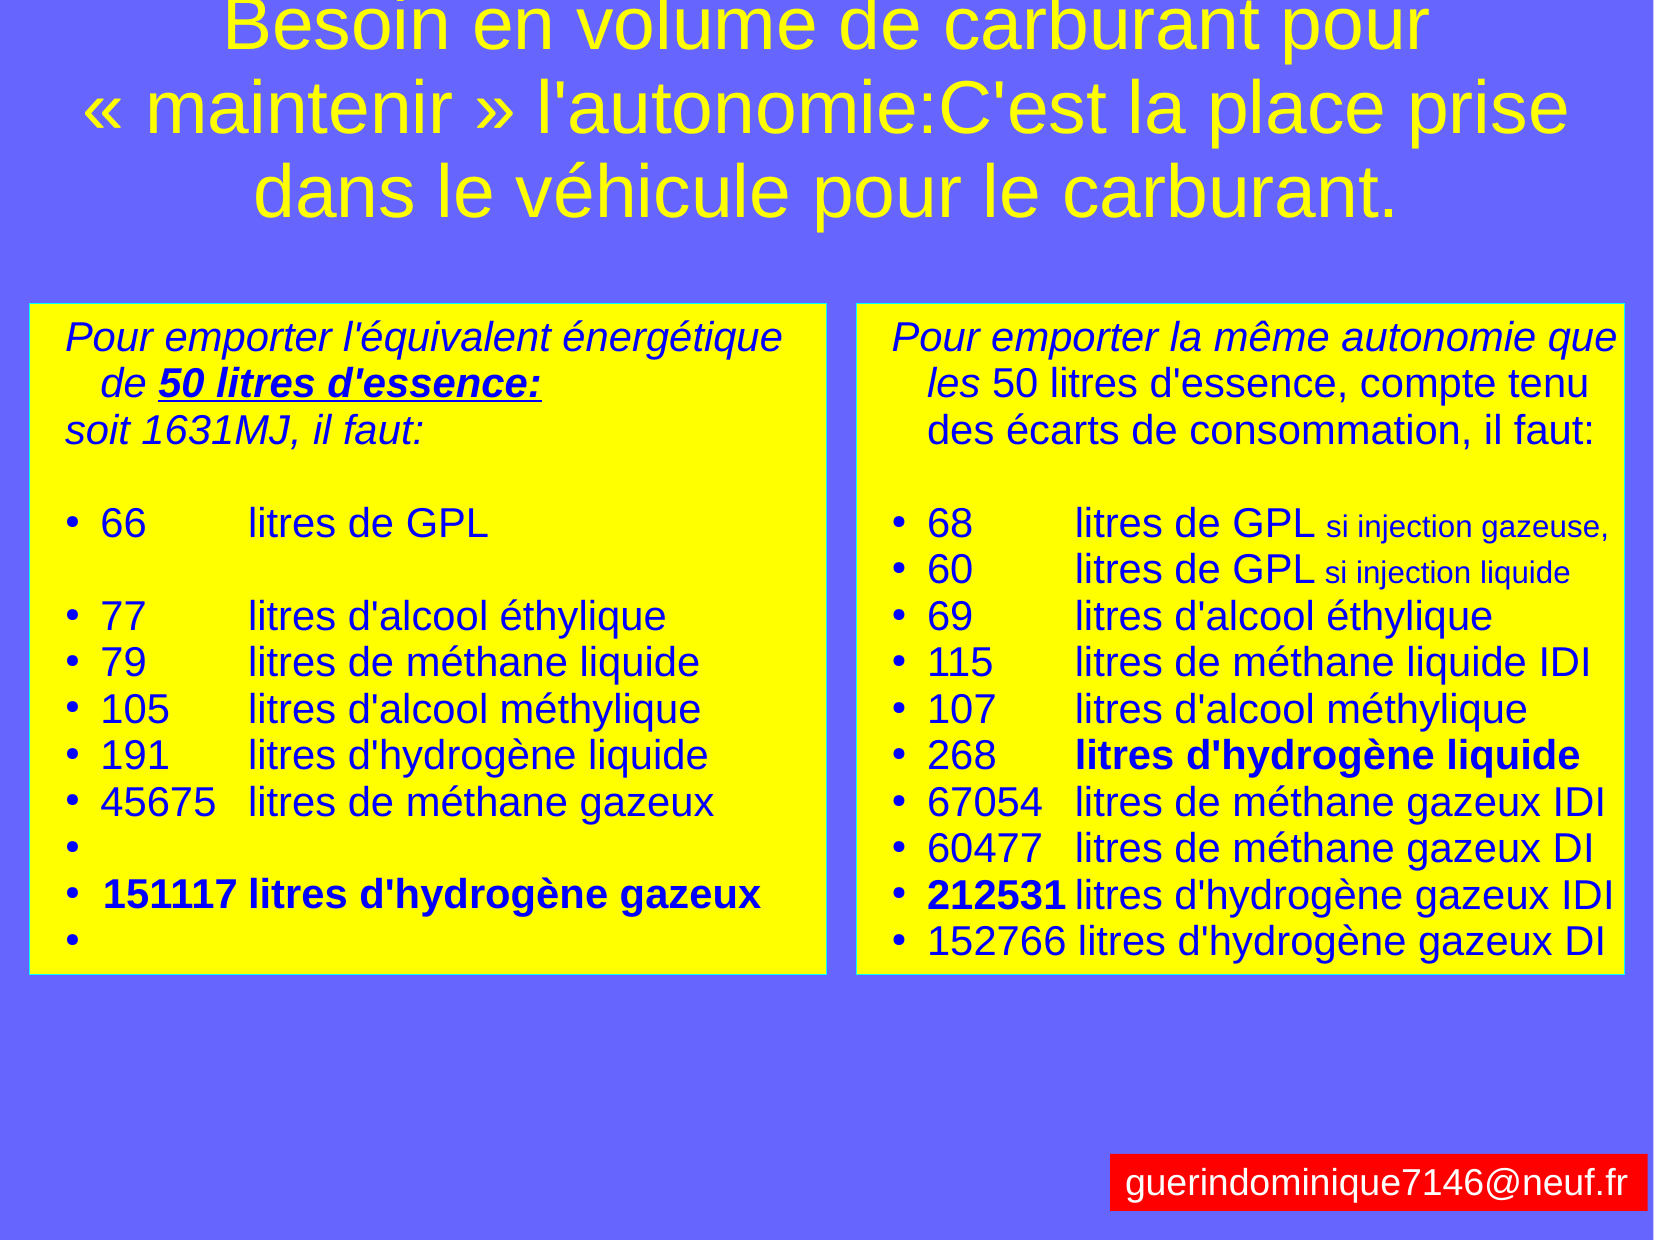

# Besoin en volume de carburant pour « maintenir » l'autonomie:C'est la place prise dans le véhicule pour le carburant.
Pour emporter l'équivalent énergétique de 50 litres d'essence:
soit 1631MJ, il faut:
66 		litres de GPL
77		litres d'alcool éthylique
79		litres de méthane liquide
105 	litres d'alcool méthylique
191 	litres d'hydrogène liquide
45675 	litres de méthane gazeux
 151117	litres d'hydrogène gazeux
Pour emporter la même autonomie que les 50 litres d'essence, compte tenu des écarts de consommation, il faut:
68		litres de GPL si injection gazeuse,
60		litres de GPL si injection liquide
69		litres d'alcool éthylique
115		litres de méthane liquide IDI
107 	litres d'alcool méthylique
268 	litres d'hydrogène liquide
67054 	litres de méthane gazeux IDI
60477	litres de méthane gazeux DI
212531	litres d'hydrogène gazeux IDI
152766 litres d'hydrogène gazeux DI
guerindominique7146@neuf.fr